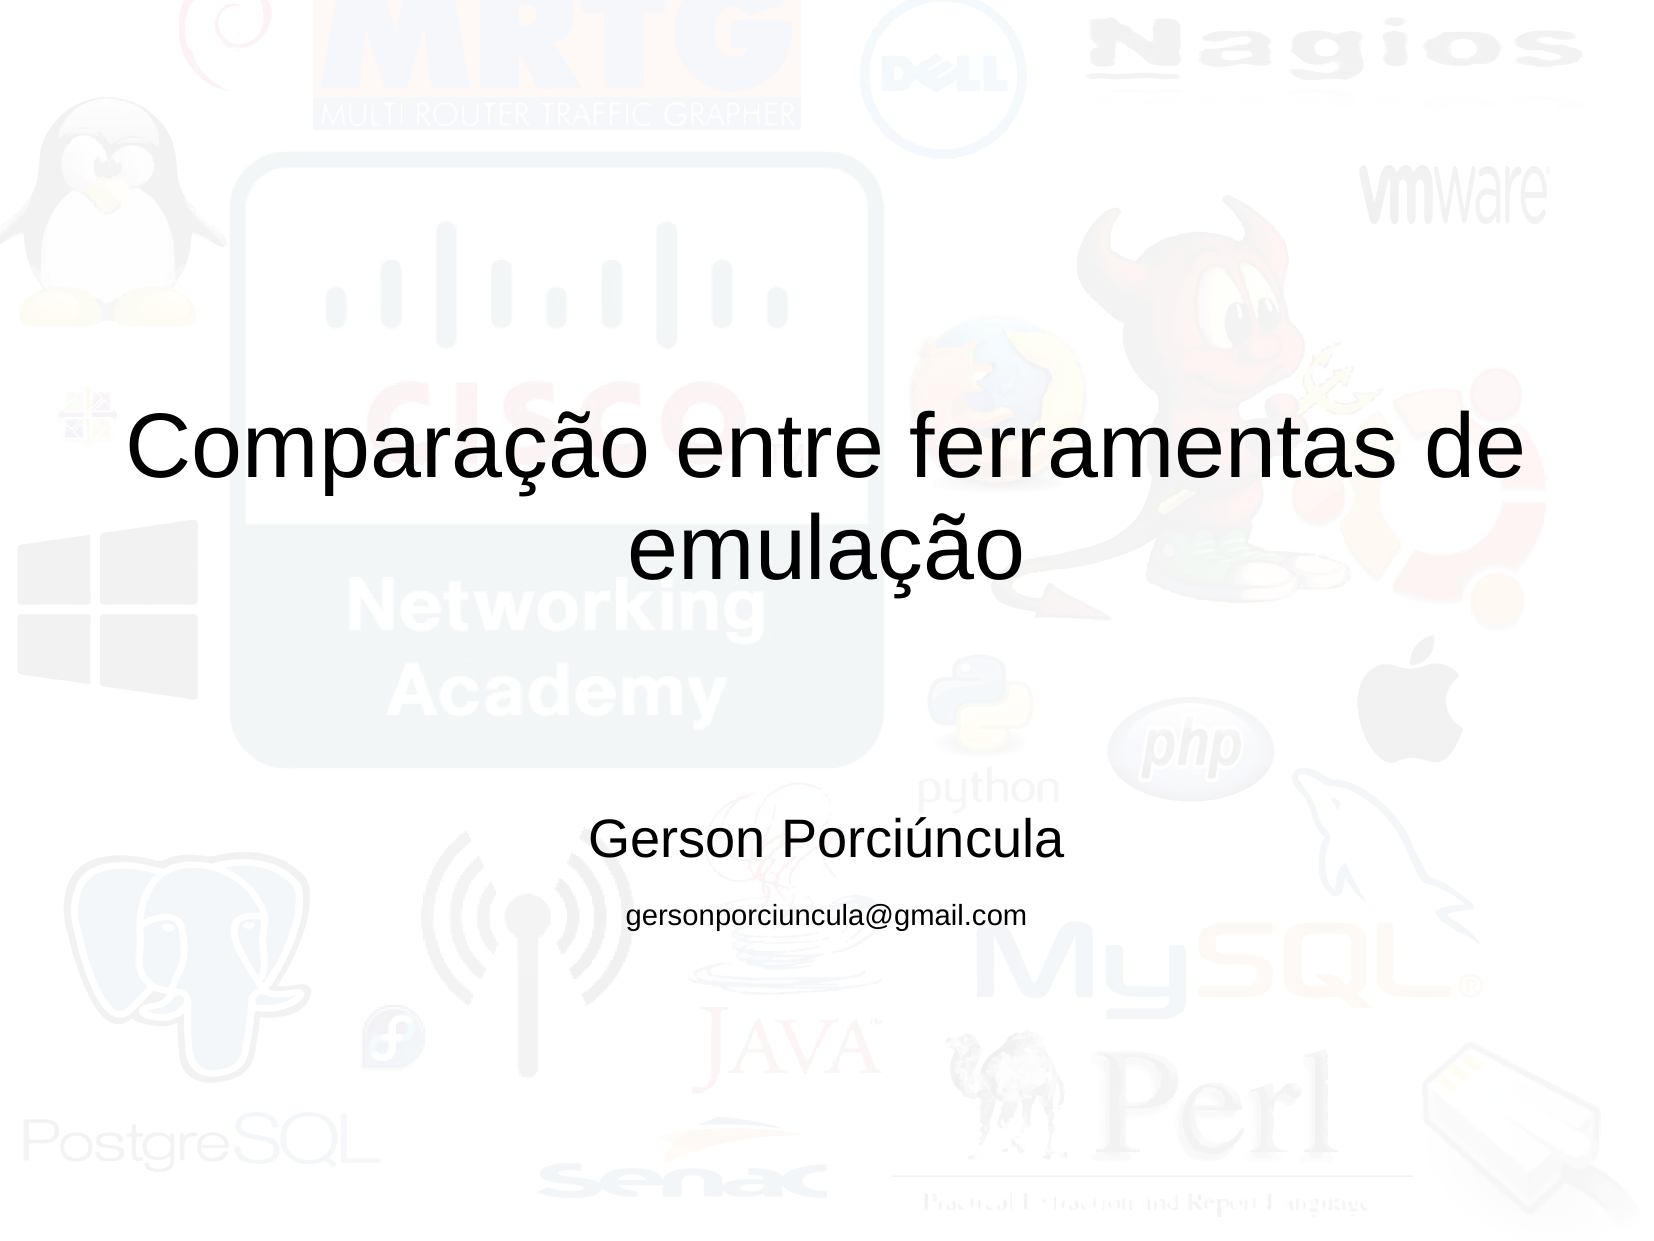

#
Comparação entre ferramentas de emulação
Gerson Porciúncula
gersonporciuncula@gmail.com